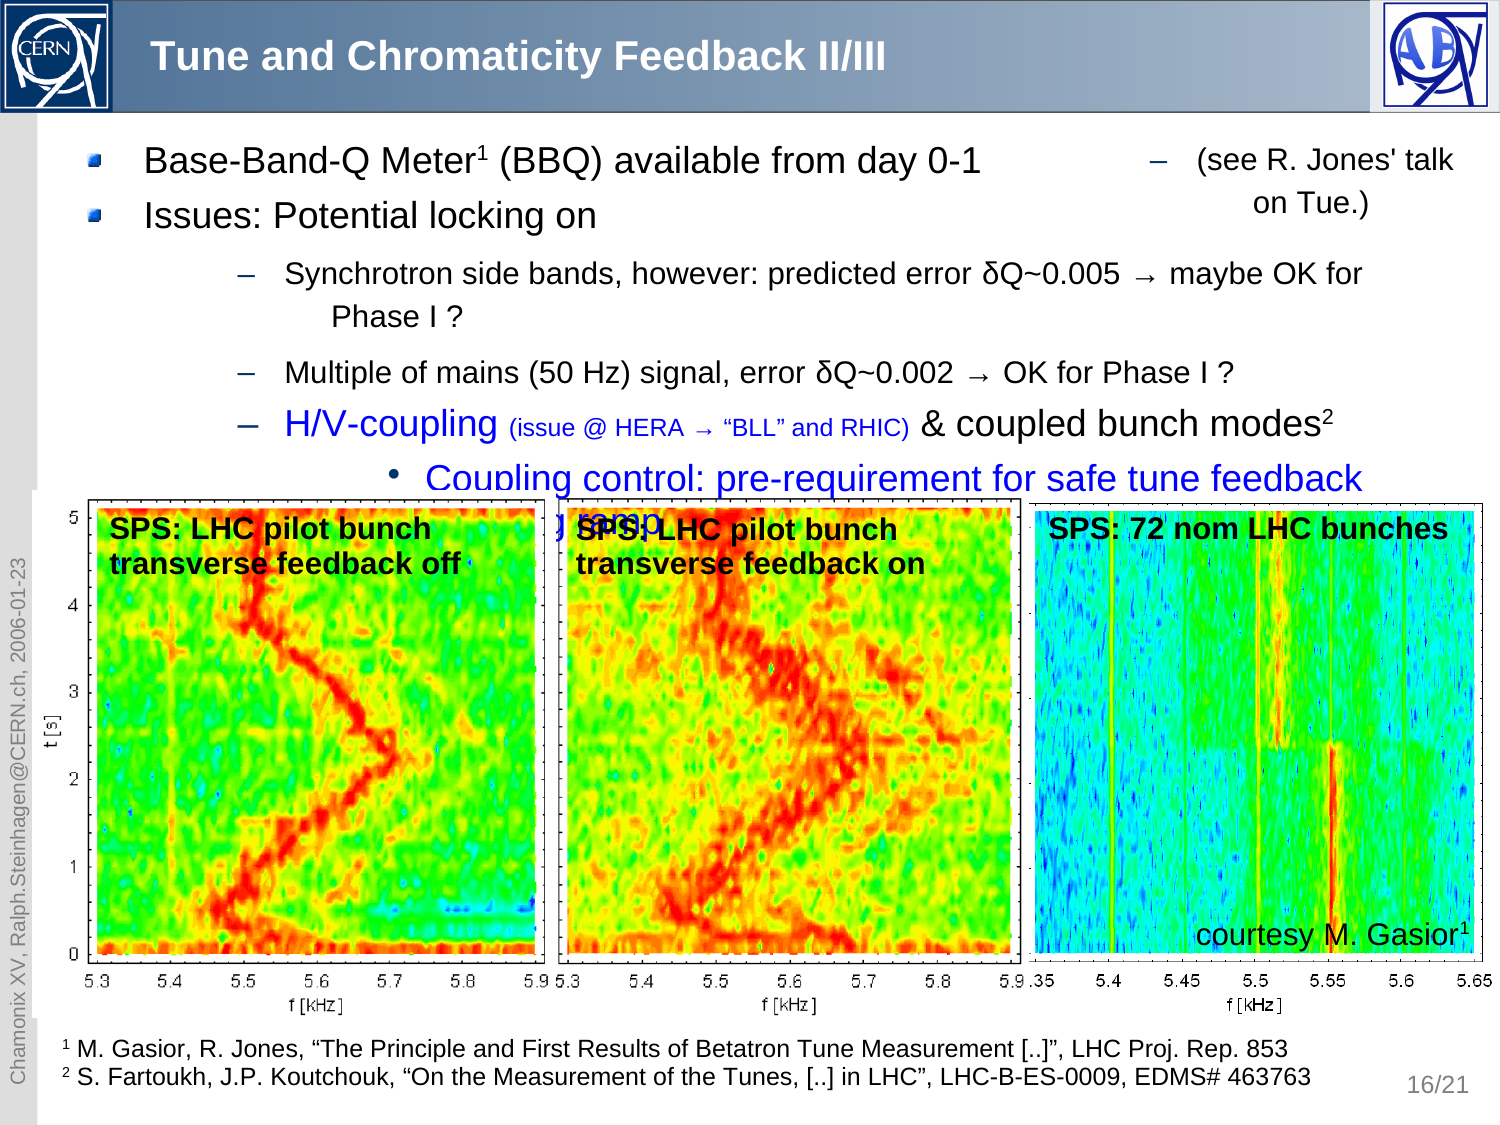

# Tune and Chromaticity Feedback II/III
(see R. Jones' talk on Tue.)
Base-Band-Q Meter1 (BBQ) available from day 0-1
Issues: Potential locking on
Synchrotron side bands, however: predicted error δQ~0.005 → maybe OK for Phase I ?
Multiple of mains (50 Hz) signal, error δQ~0.002 → OK for Phase I ?
H/V-coupling (issue @ HERA → “BLL” and RHIC) & coupled bunch modes2
Coupling control: pre-requirement for safe tune feedback during ramp
SPS: LHC pilot bunch
transverse feedback off
SPS: 72 nom LHC bunches
SPS: LHC pilot bunch
transverse feedback on
courtesy M. Gasior1
1 M. Gasior, R. Jones, “The Principle and First Results of Betatron Tune Measurement [..]”, LHC Proj. Rep. 853
2 S. Fartoukh, J.P. Koutchouk, “On the Measurement of the Tunes, [..] in LHC”, LHC-B-ES-0009, EDMS# 463763